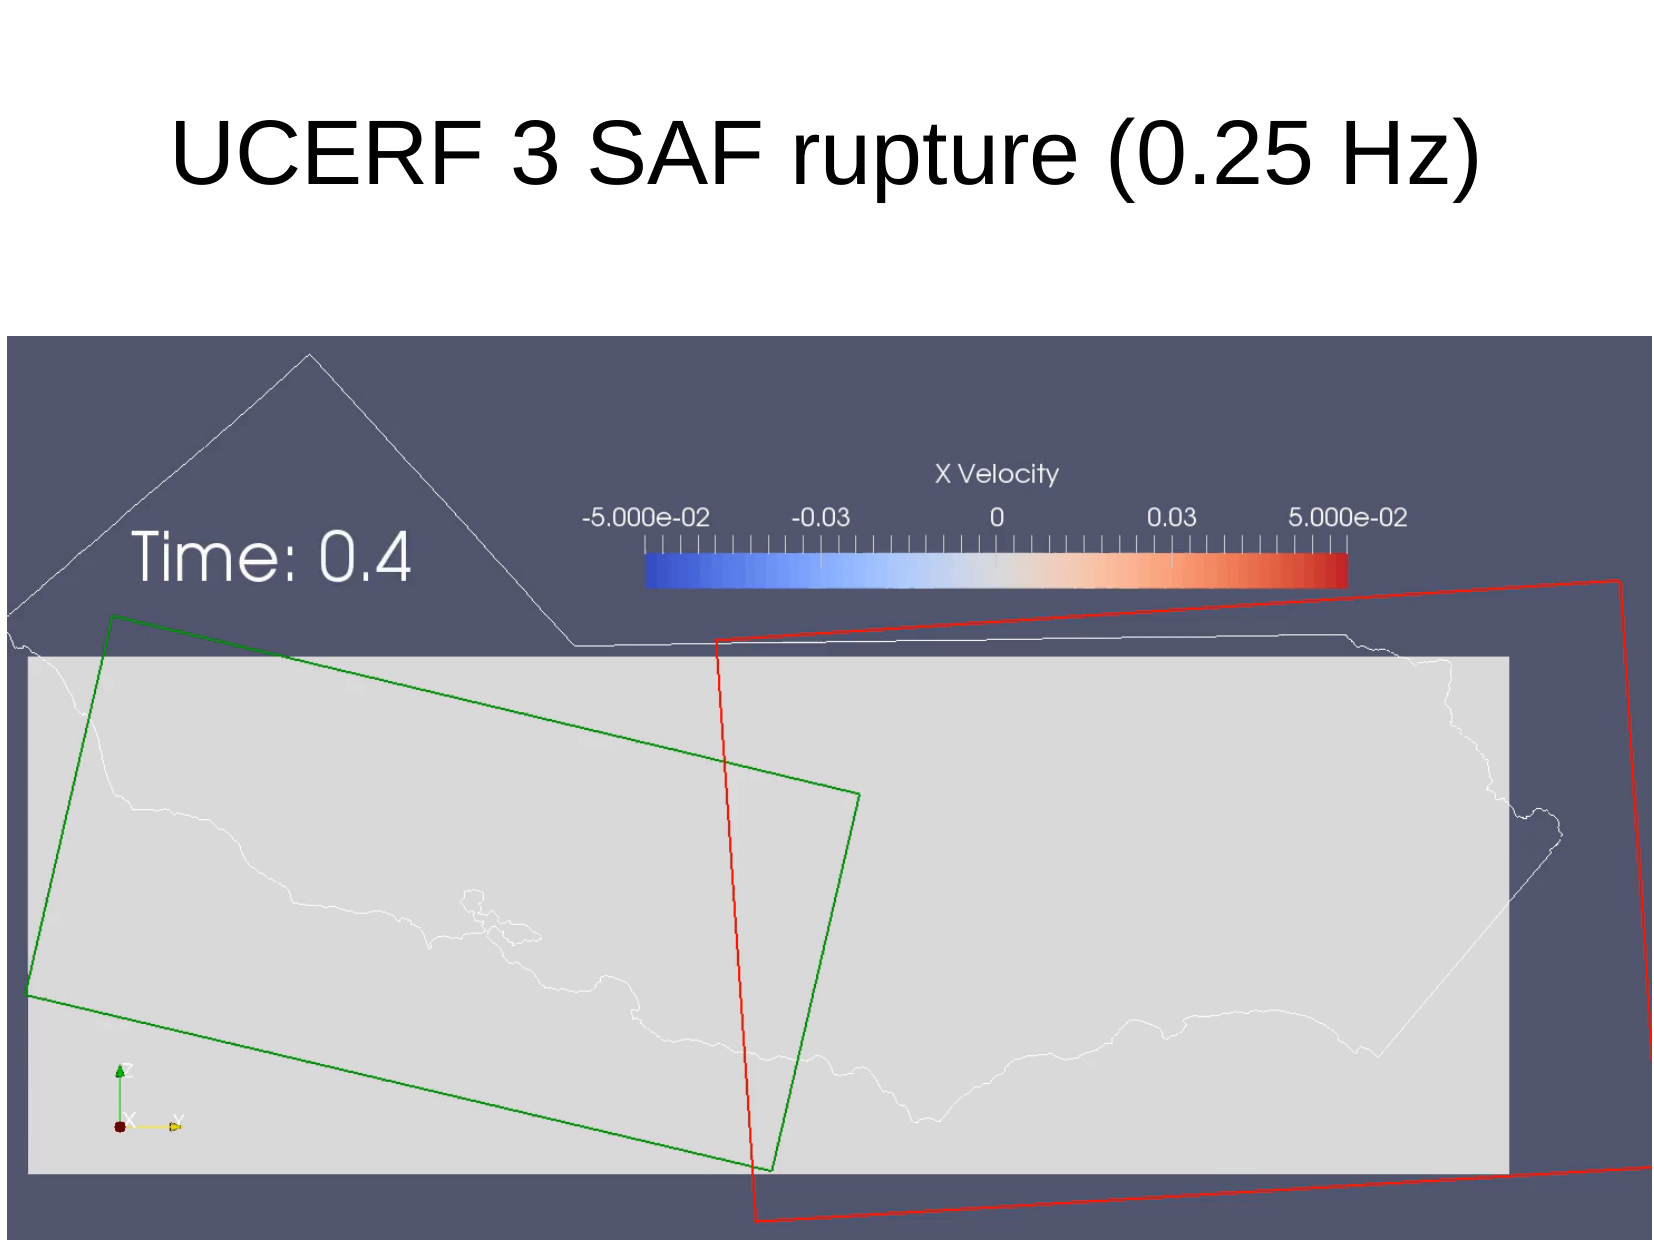

# UCERF 3 SAF rupture (0.25 Hz)